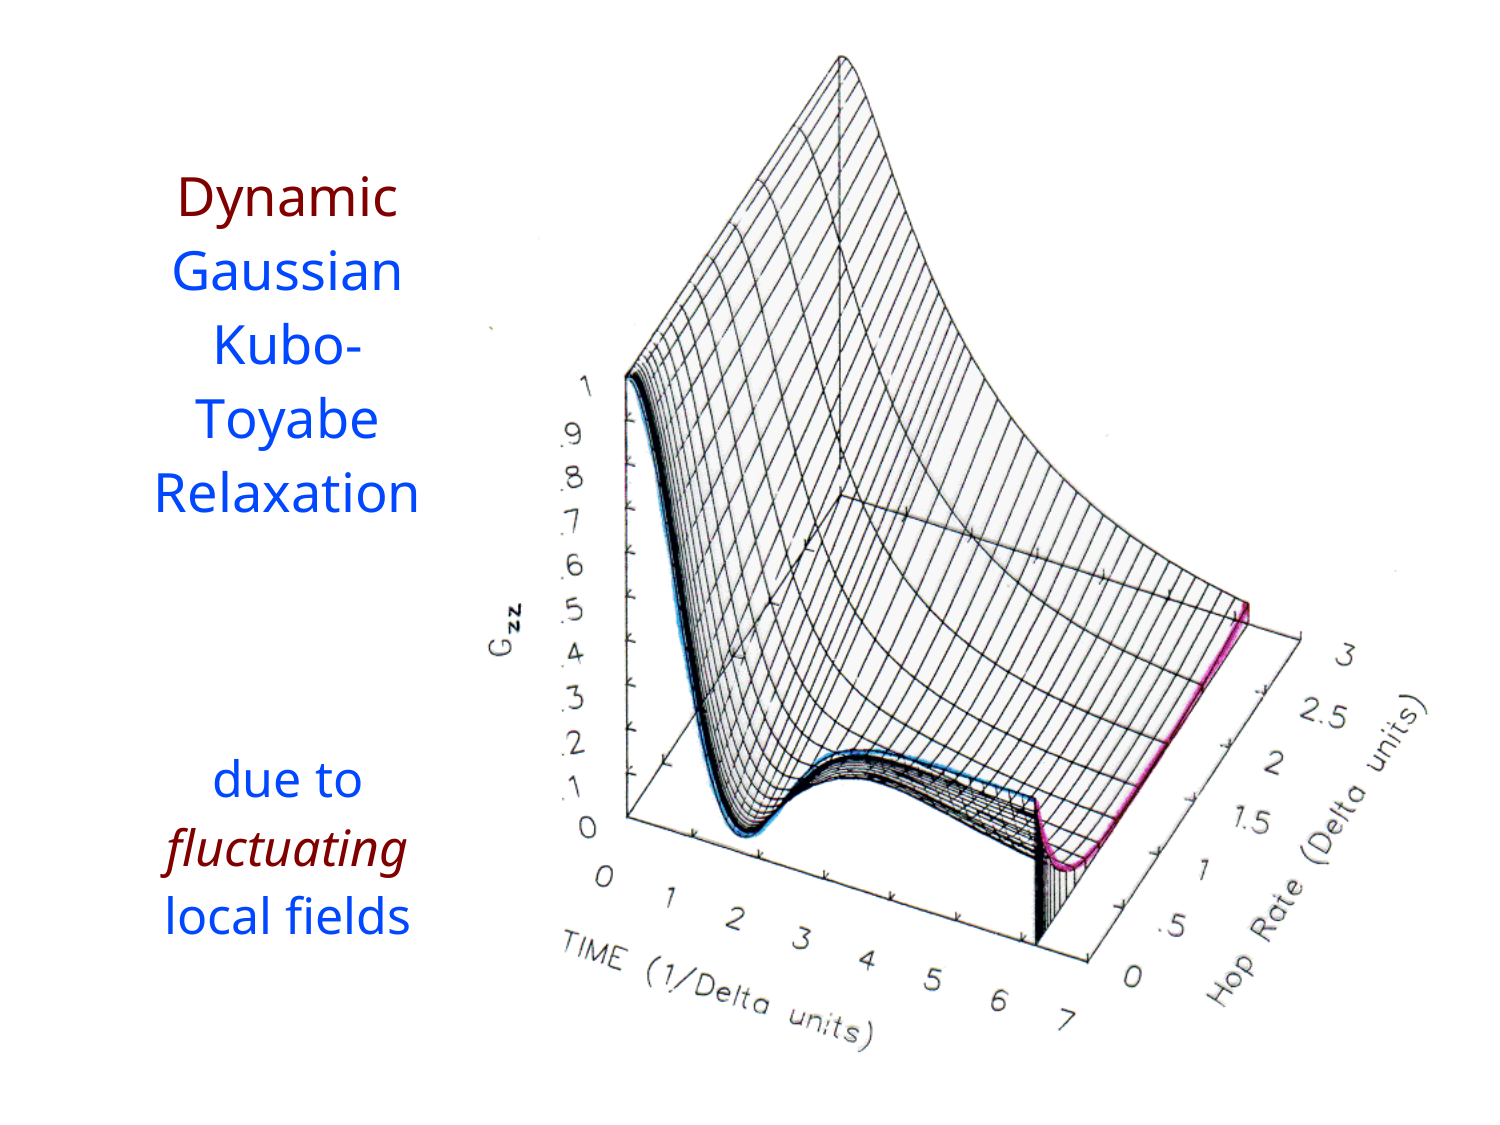

# Dynamic Gaussian Kubo-Toyabe Relaxation due to fluctuating local fields